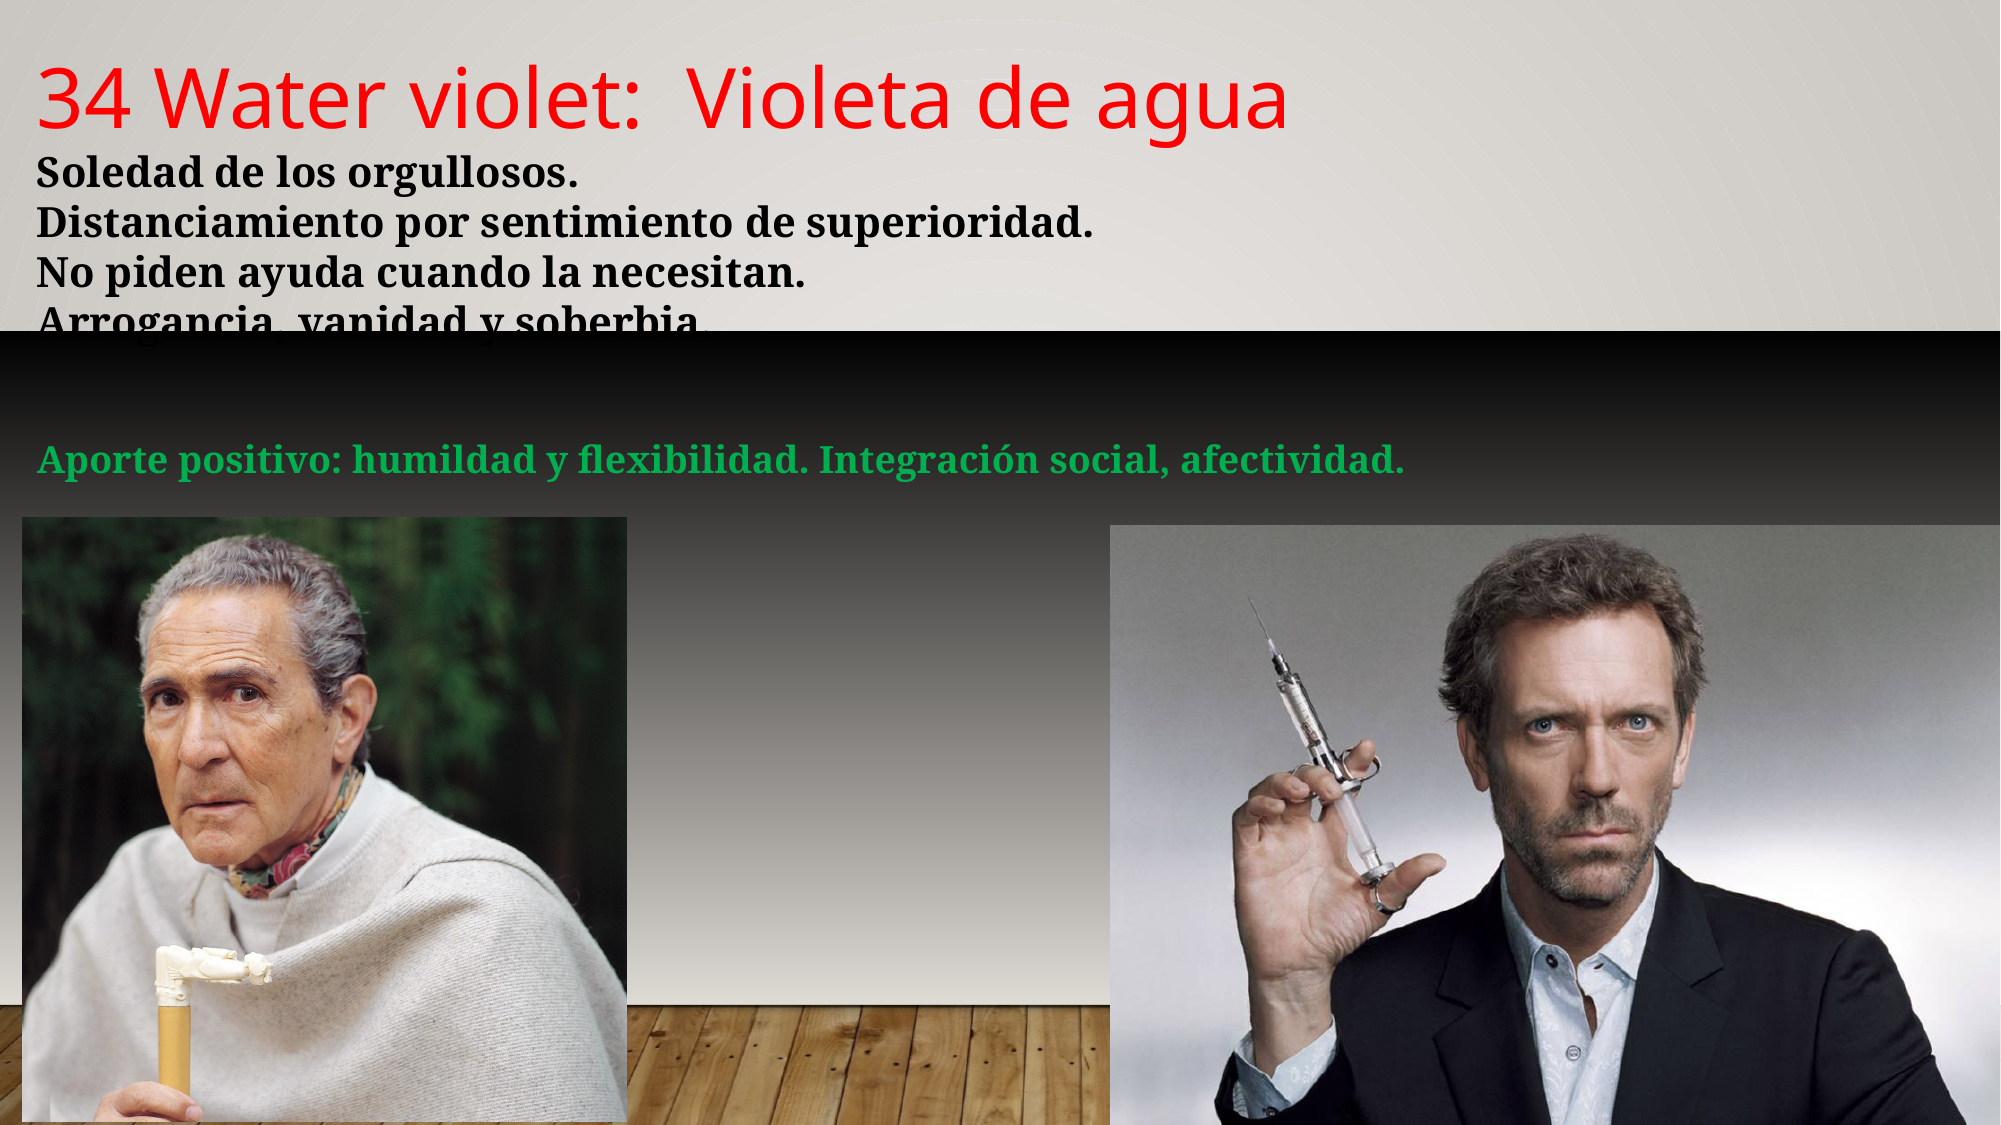

34 Water violet: Violeta de agua
Soledad de los orgullosos.
Distanciamiento por sentimiento de superioridad.
No piden ayuda cuando la necesitan.
Arrogancia, vanidad y soberbia.
Aporte positivo: humildad y flexibilidad. Integración social, afectividad.